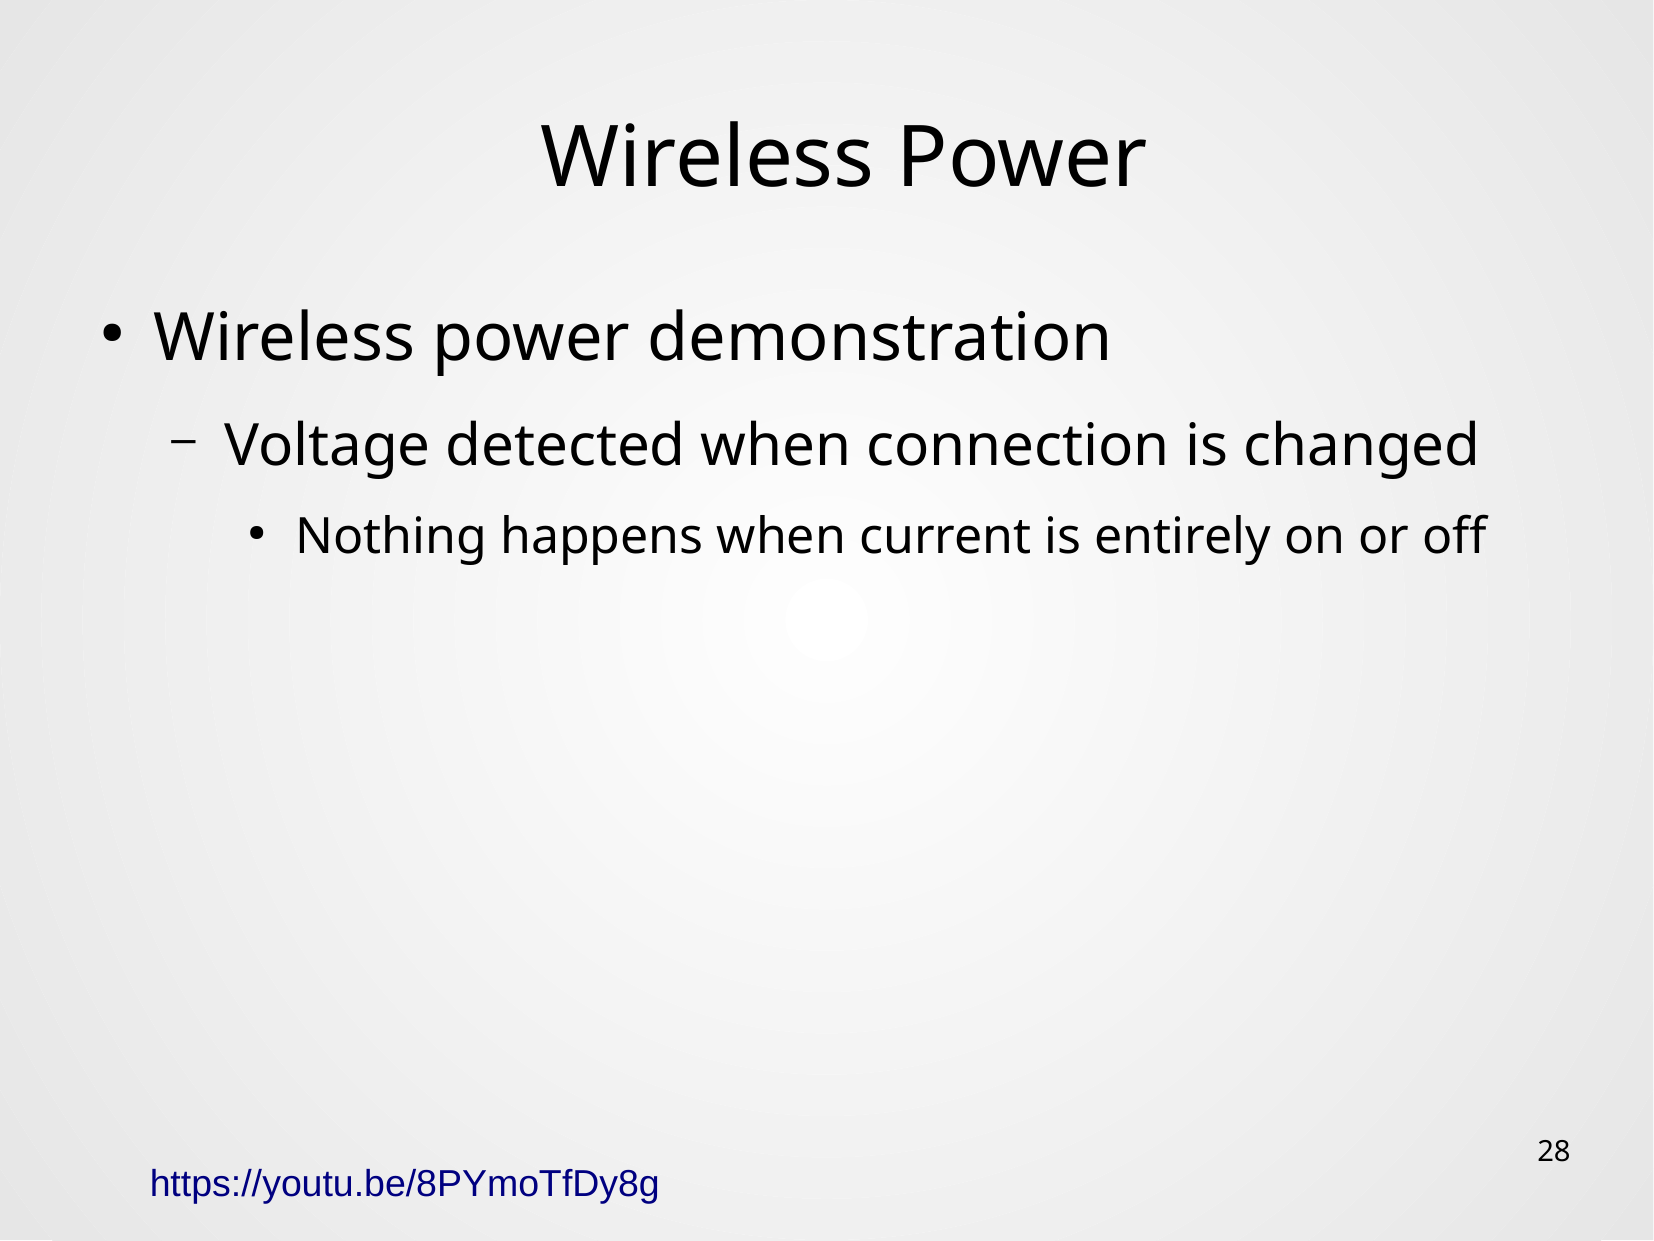

# Wireless Power
Wireless power demonstration
Voltage detected when connection is changed
Nothing happens when current is entirely on or off
28
https://youtu.be/8PYmoTfDy8g